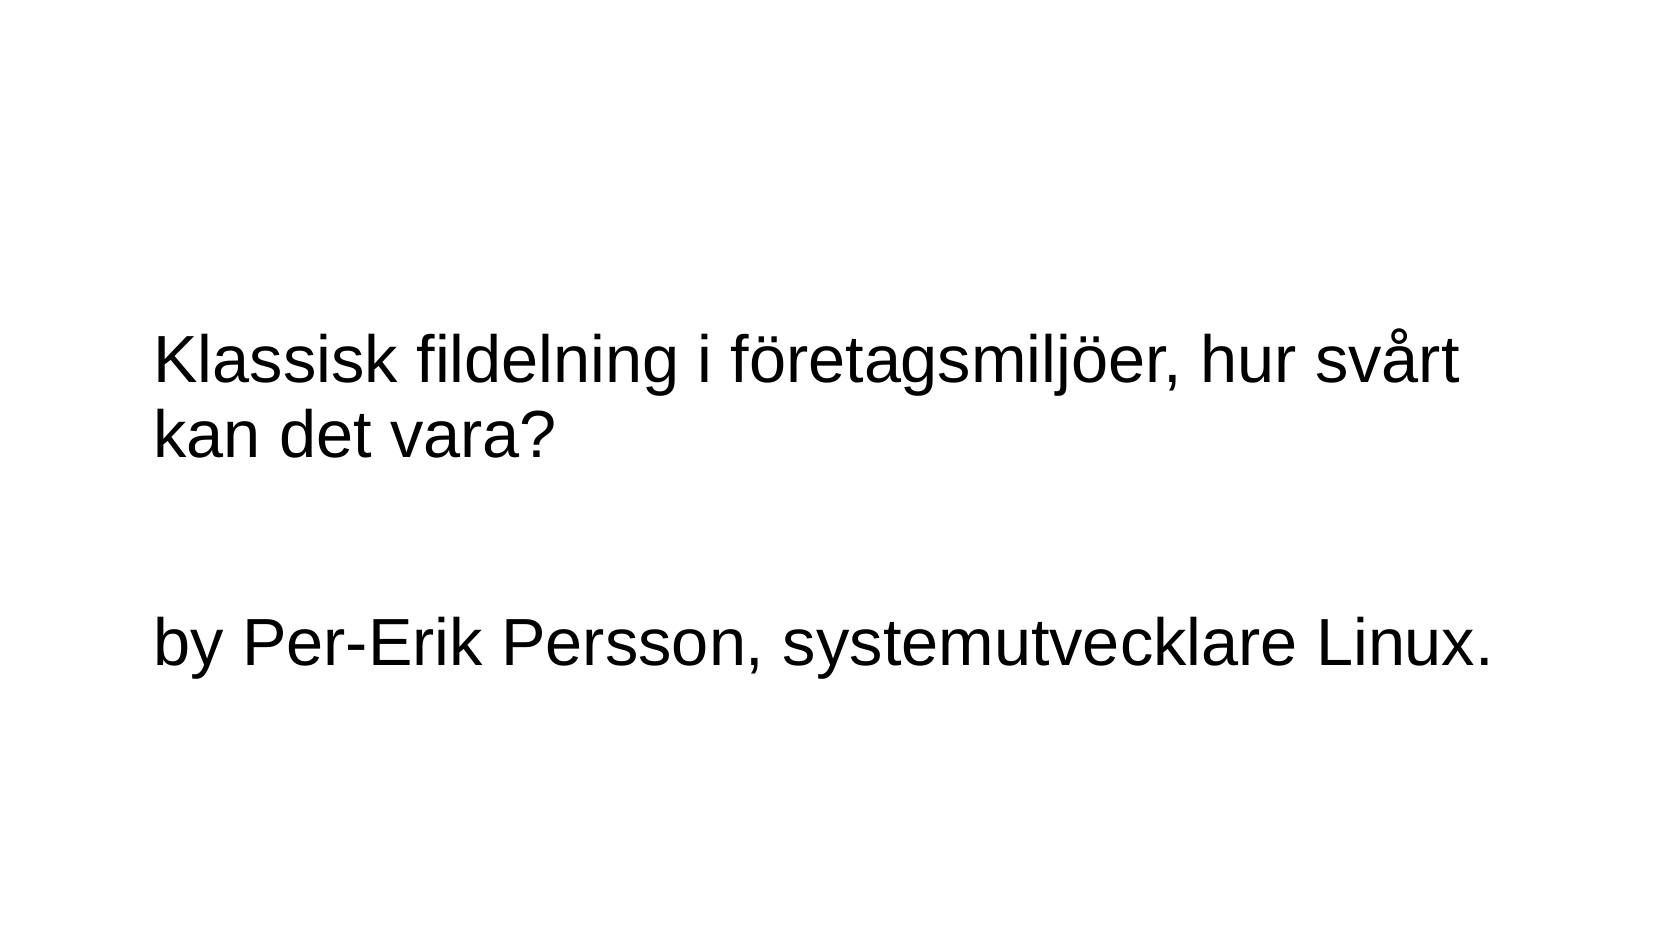

#
Klassisk fildelning i företagsmiljöer, hur svårt kan det vara?
by Per-Erik Persson, systemutvecklare Linux.